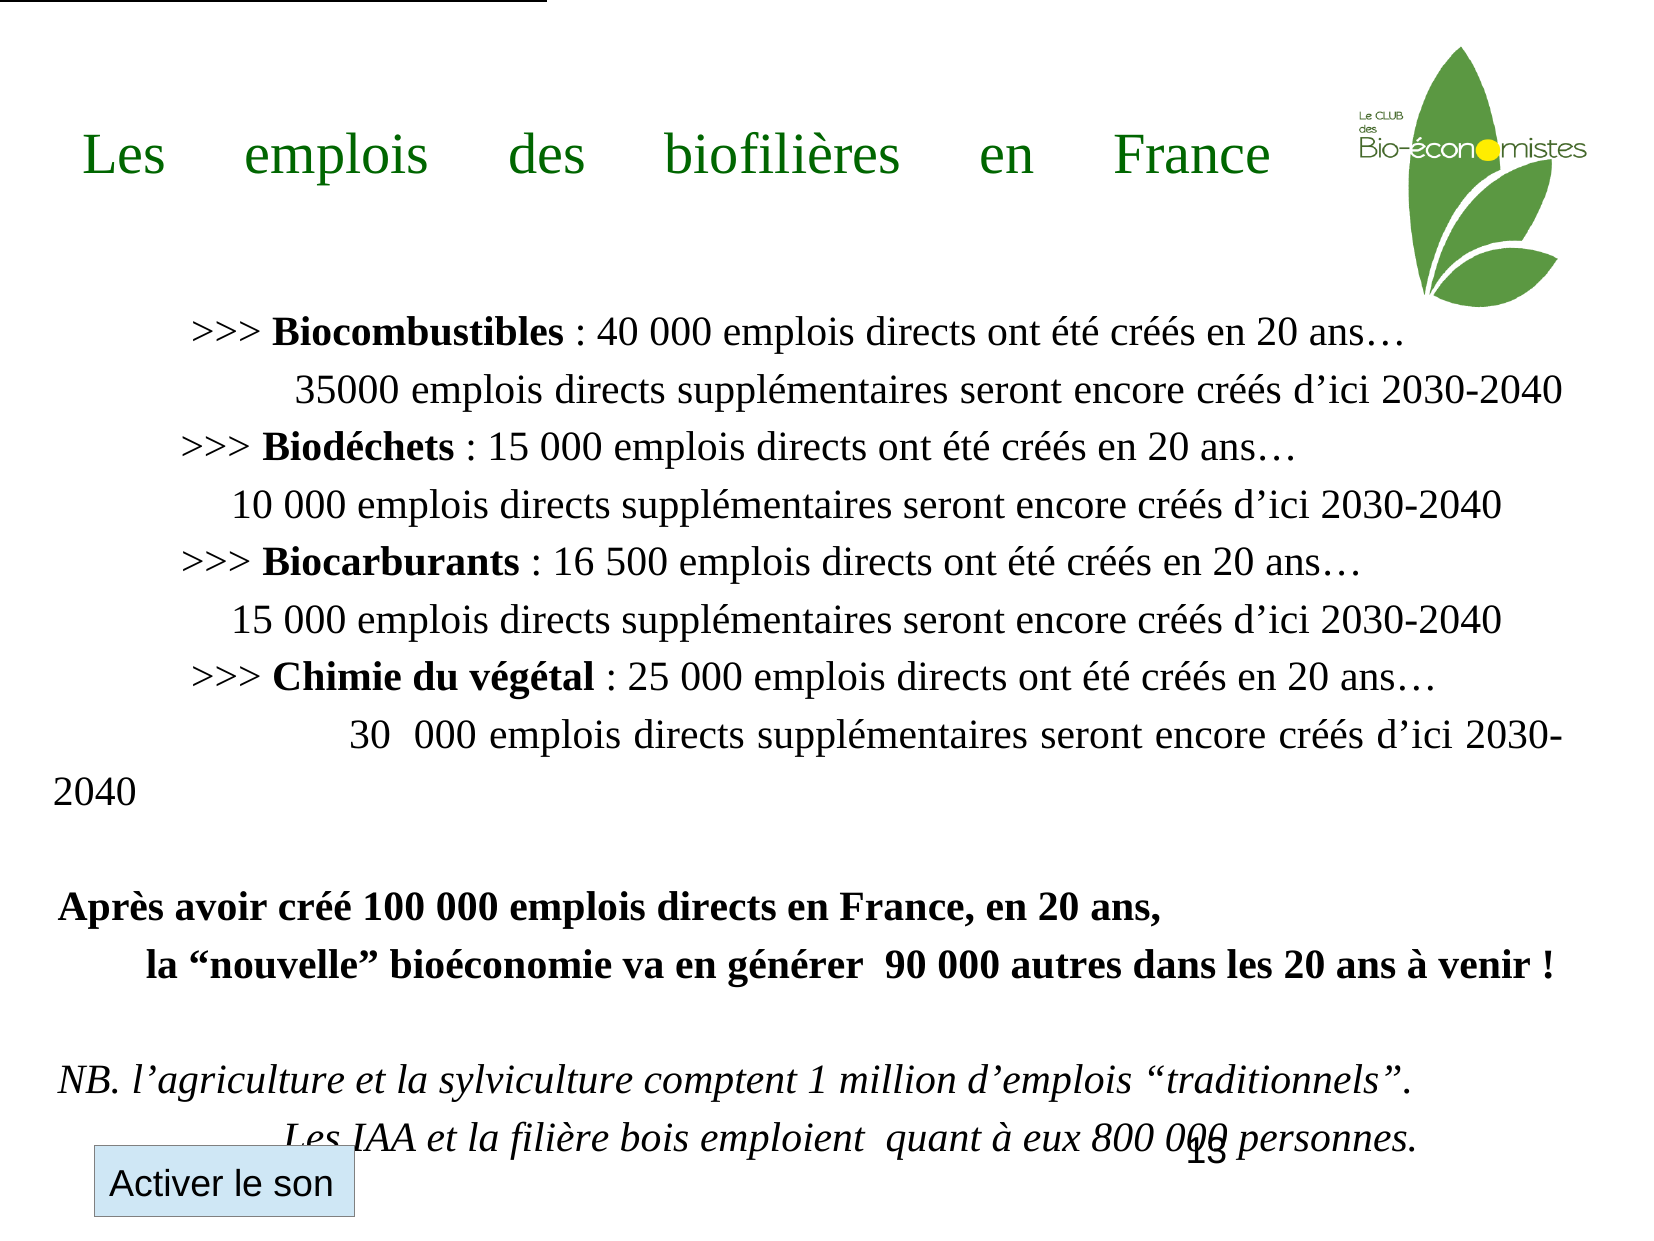

[1
# Les emplois des biofilières en France
| >>> Biocombustibles : 40 000 emplois directs ont été créés en 20 ans… 35000 emplois directs supplémentaires seront encore créés d’ici 2030-2040 >>> Biodéchets : 15 000 emplois directs ont été créés en 20 ans… 10 000 emplois directs supplémentaires seront encore créés d’ici 2030-2040 >>> Biocarburants : 16 500 emplois directs ont été créés en 20 ans… 15 000 emplois directs supplémentaires seront encore créés d’ici 2030-2040 >>> Chimie du végétal : 25 000 emplois directs ont été créés en 20 ans… 30  000 emplois directs supplémentaires seront encore créés d’ici 2030-2040 Après avoir créé 100 000 emplois directs en France, en 20 ans, la “nouvelle” bioéconomie va en générer 90 000 autres dans les 20 ans à venir ! NB. l’agriculture et la sylviculture comptent 1 million d’emplois “traditionnels”. Les IAA et la filière bois emploient quant à eux 800 000 personnes. |
| --- |
Activer le son